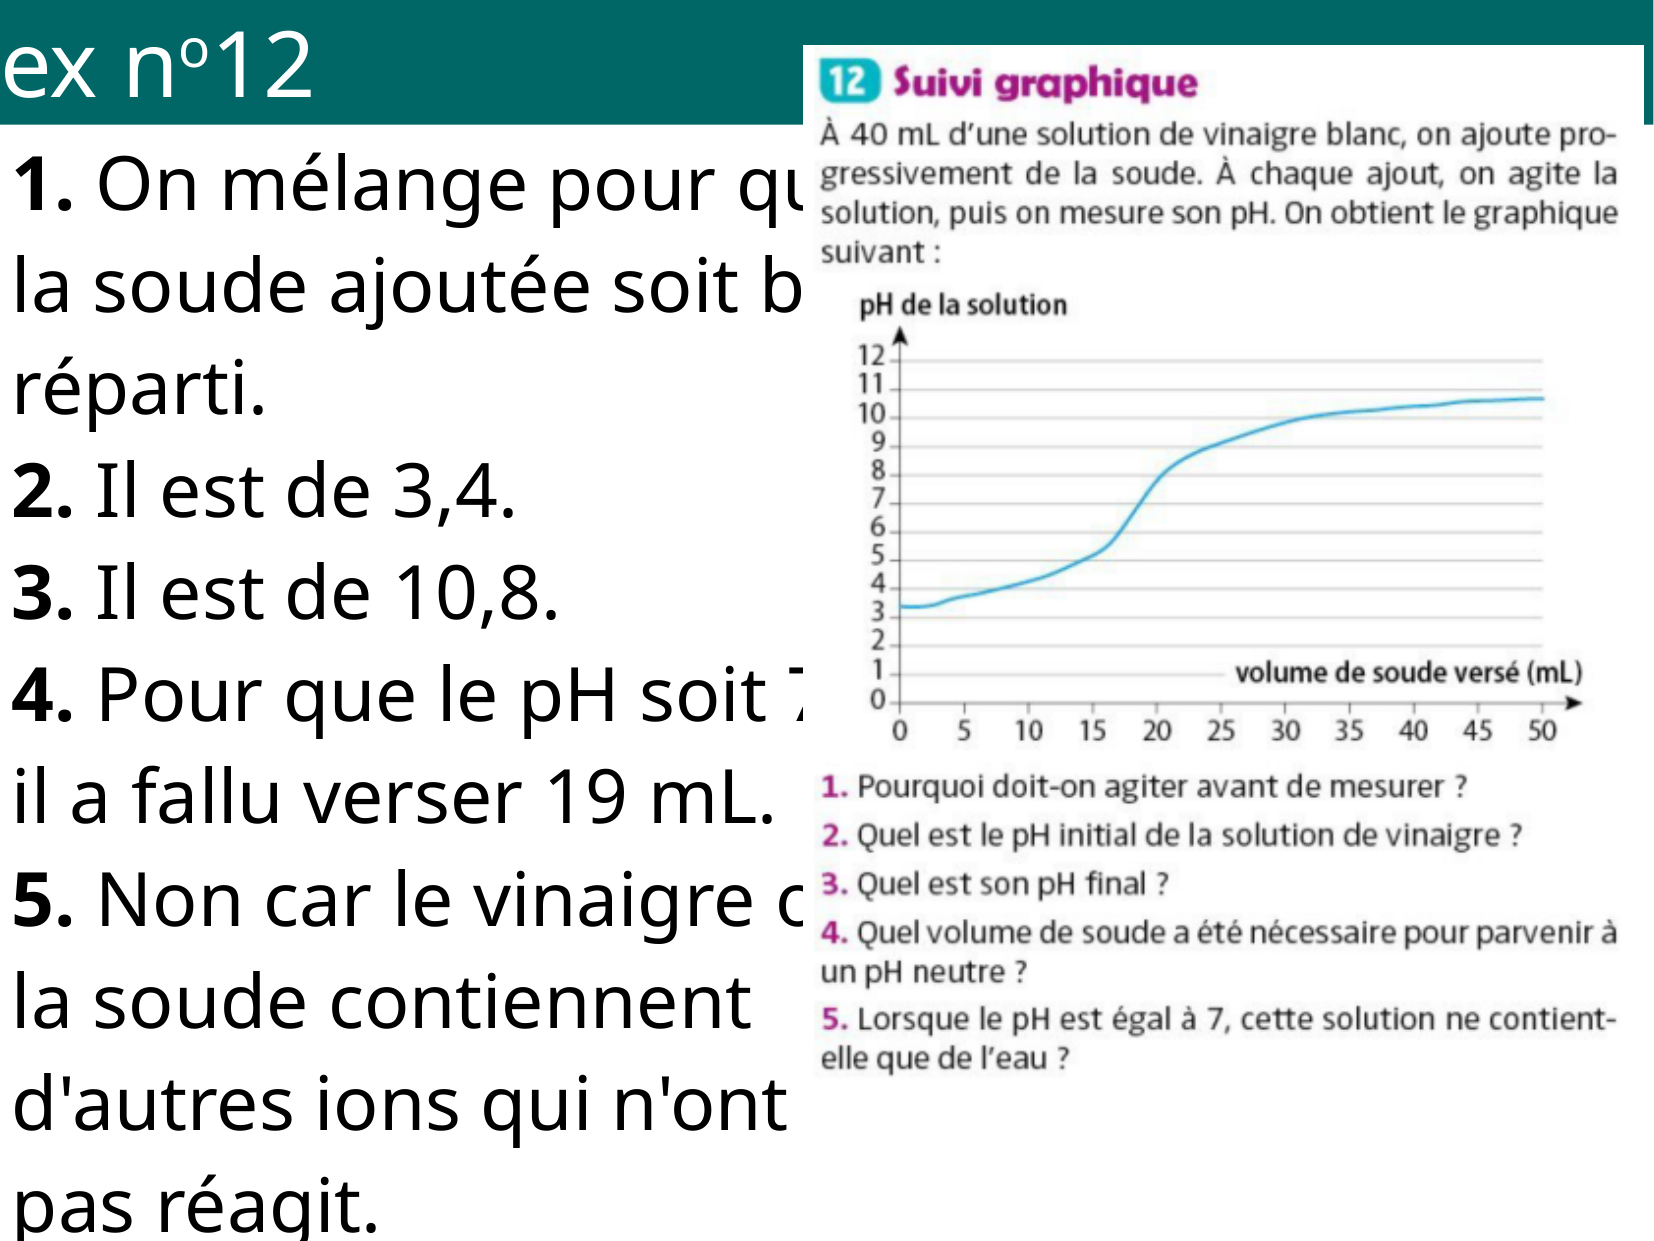

# ex no12
1. On mélange pour que
la soude ajoutée soit bien
réparti.
2. Il est de 3,4.
3. Il est de 10,8.
4. Pour que le pH soit 7,
il a fallu verser 19 mL.
5. Non car le vinaigre ou
la soude contiennent
d'autres ions qui n'ont
pas réagit.